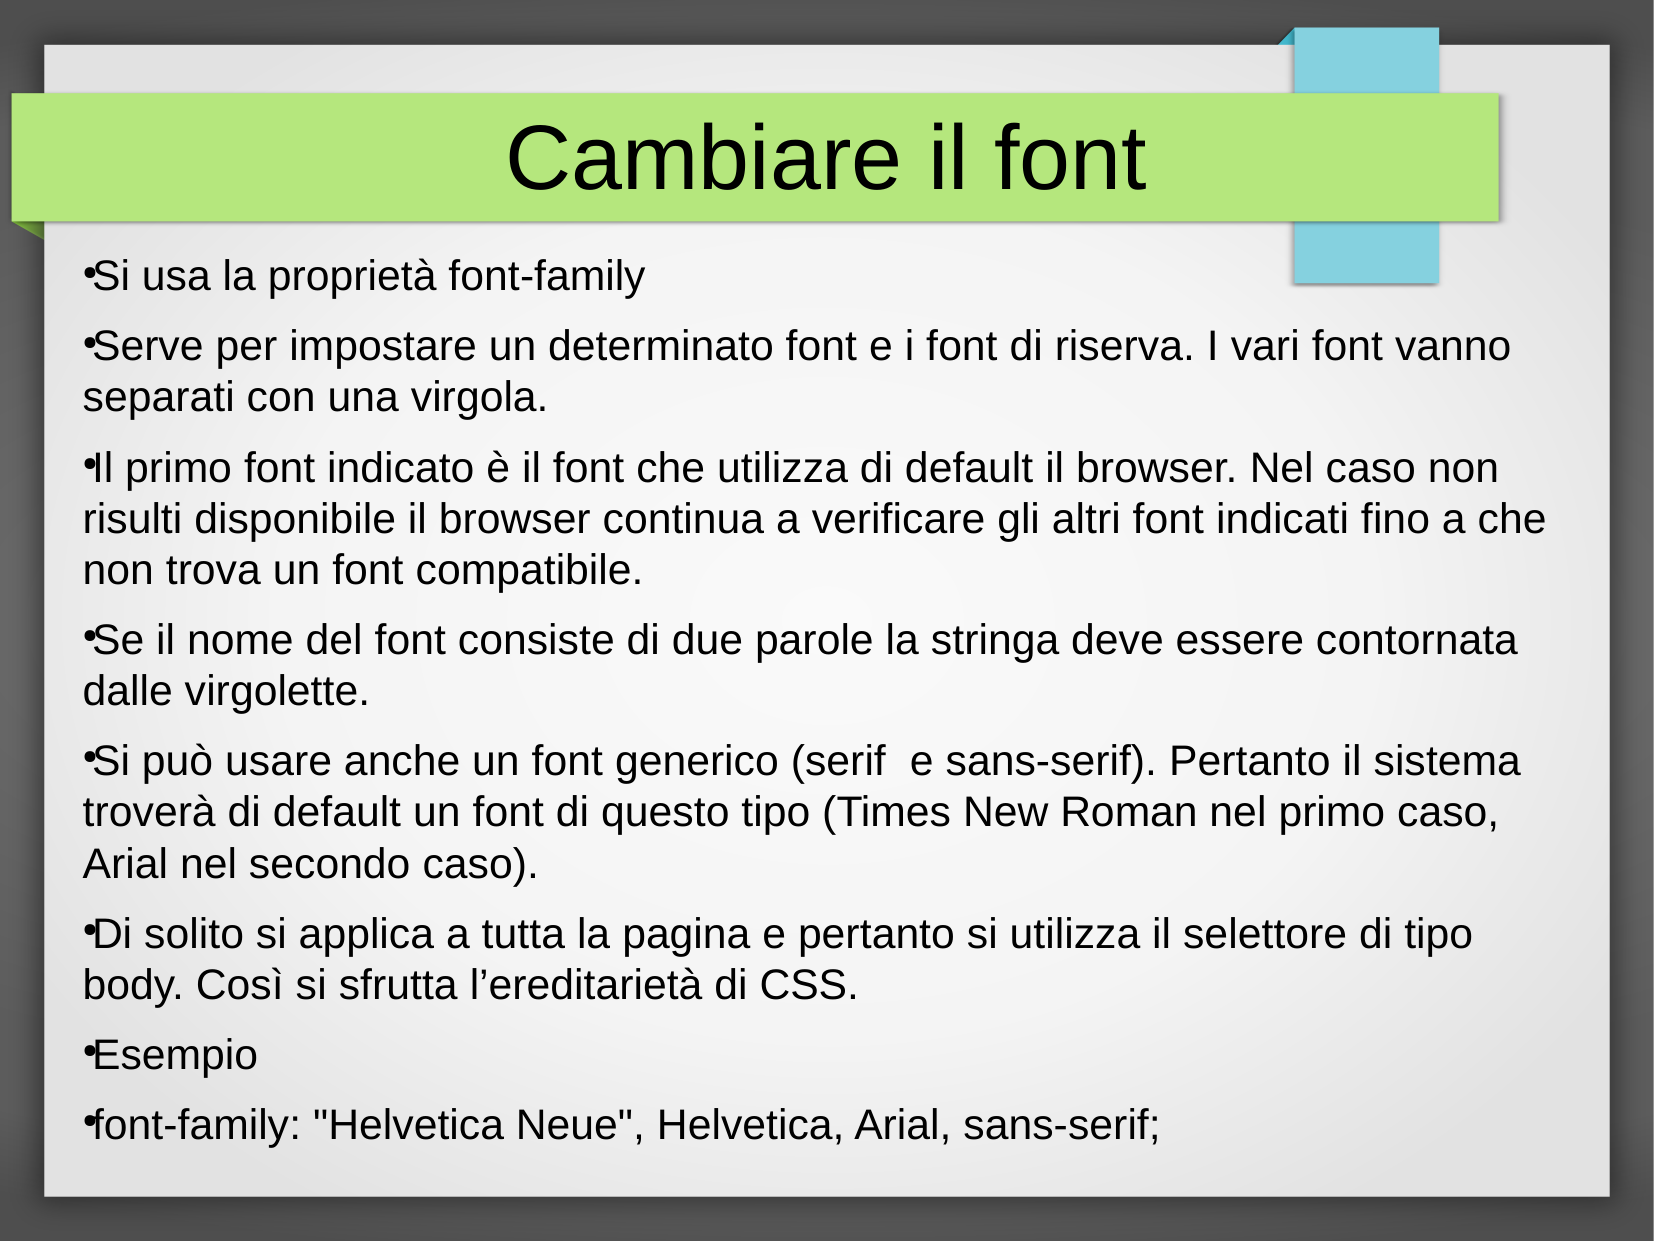

# Cambiare il font
Si usa la proprietà font-family
Serve per impostare un determinato font e i font di riserva. I vari font vanno separati con una virgola.
Il primo font indicato è il font che utilizza di default il browser. Nel caso non risulti disponibile il browser continua a verificare gli altri font indicati fino a che non trova un font compatibile.
Se il nome del font consiste di due parole la stringa deve essere contornata dalle virgolette.
Si può usare anche un font generico (serif e sans-serif). Pertanto il sistema troverà di default un font di questo tipo (Times New Roman nel primo caso, Arial nel secondo caso).
Di solito si applica a tutta la pagina e pertanto si utilizza il selettore di tipo body. Così si sfrutta l’ereditarietà di CSS.
Esempio
font-family: "Helvetica Neue", Helvetica, Arial, sans-serif;